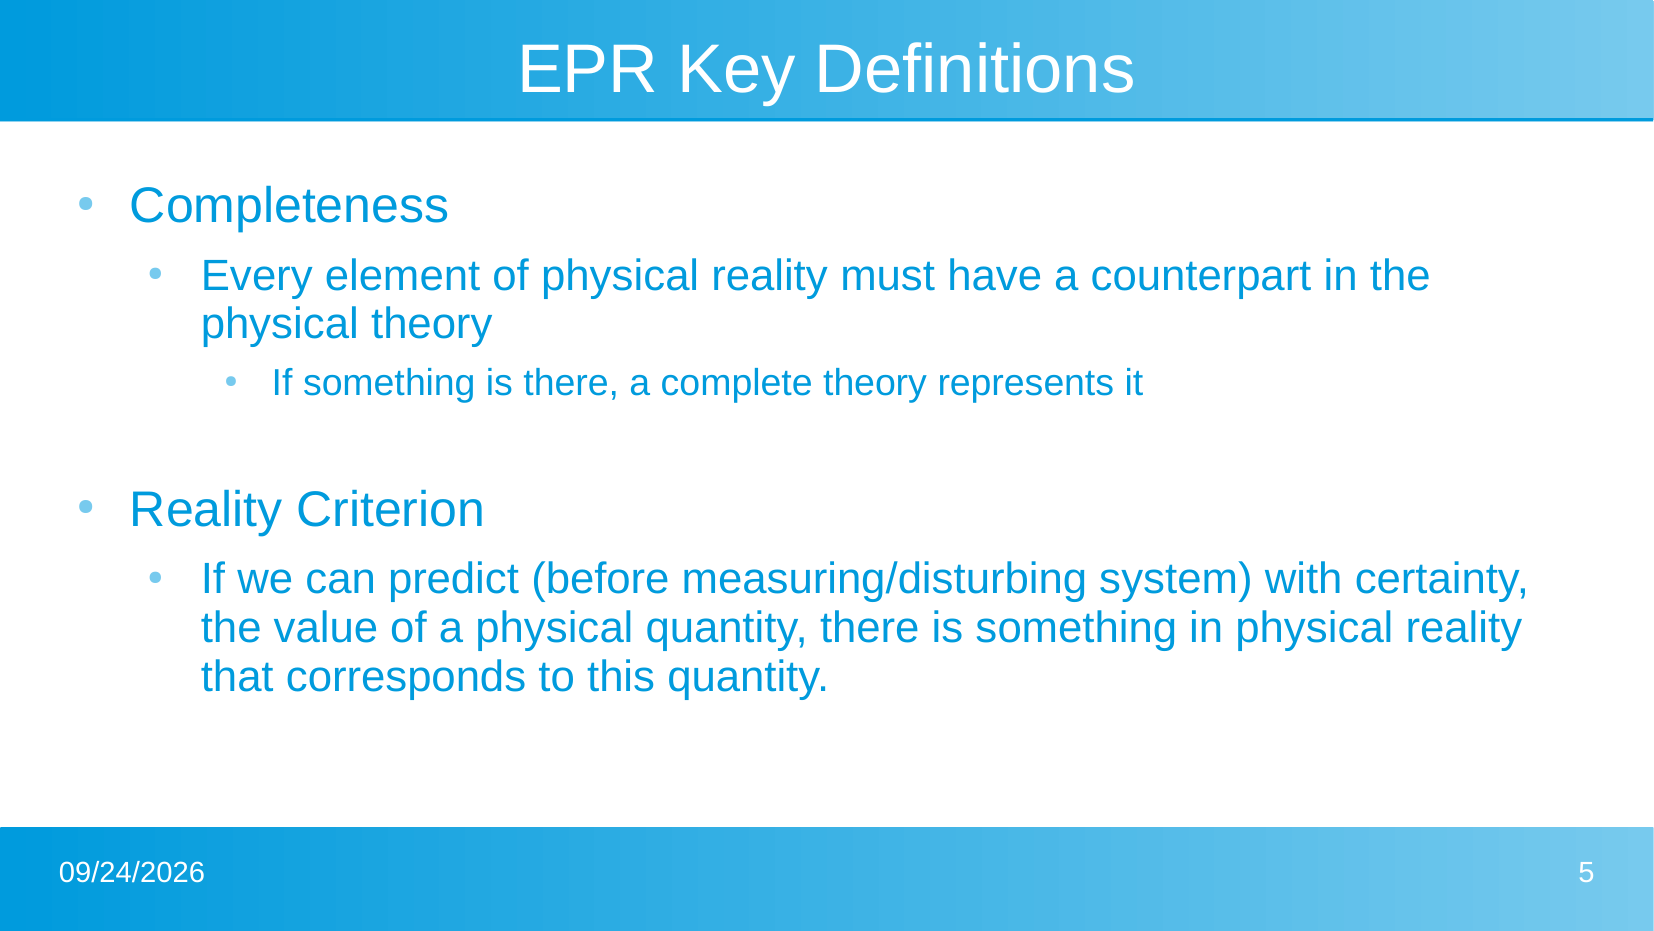

# EPR Key Definitions
Completeness
Every element of physical reality must have a counterpart in the physical theory
If something is there, a complete theory represents it
Reality Criterion
If we can predict (before measuring/disturbing system) with certainty, the value of a physical quantity, there is something in physical reality that corresponds to this quantity.
5